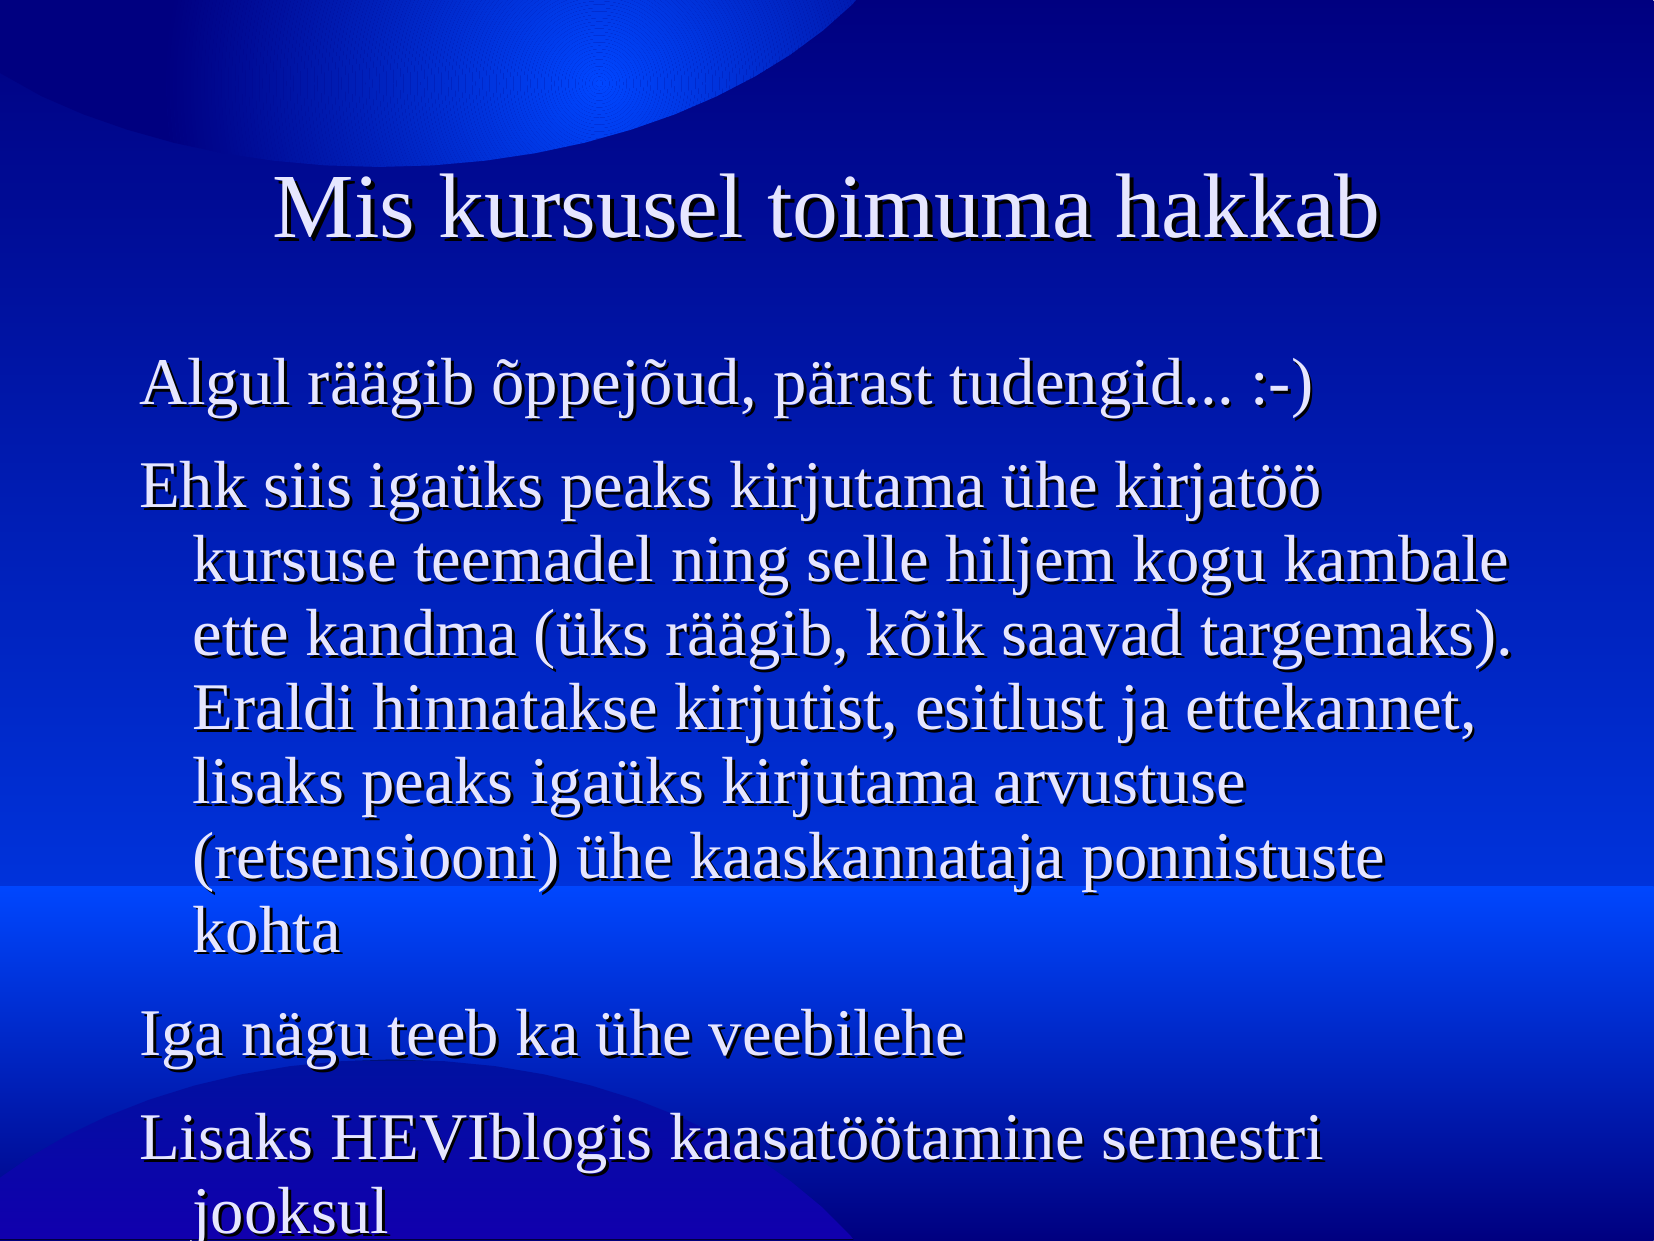

# Mis kursusel toimuma hakkab
Algul räägib õppejõud, pärast tudengid... :-)
Ehk siis igaüks peaks kirjutama ühe kirjatöö kursuse teemadel ning selle hiljem kogu kambale ette kandma (üks räägib, kõik saavad targemaks). Eraldi hinnatakse kirjutist, esitlust ja ettekannet, lisaks peaks igaüks kirjutama arvustuse (retsensiooni) ühe kaaskannataja ponnistuste kohta
Iga nägu teeb ka ühe veebilehe
Lisaks HEVIblogis kaasatöötamine semestri jooksul